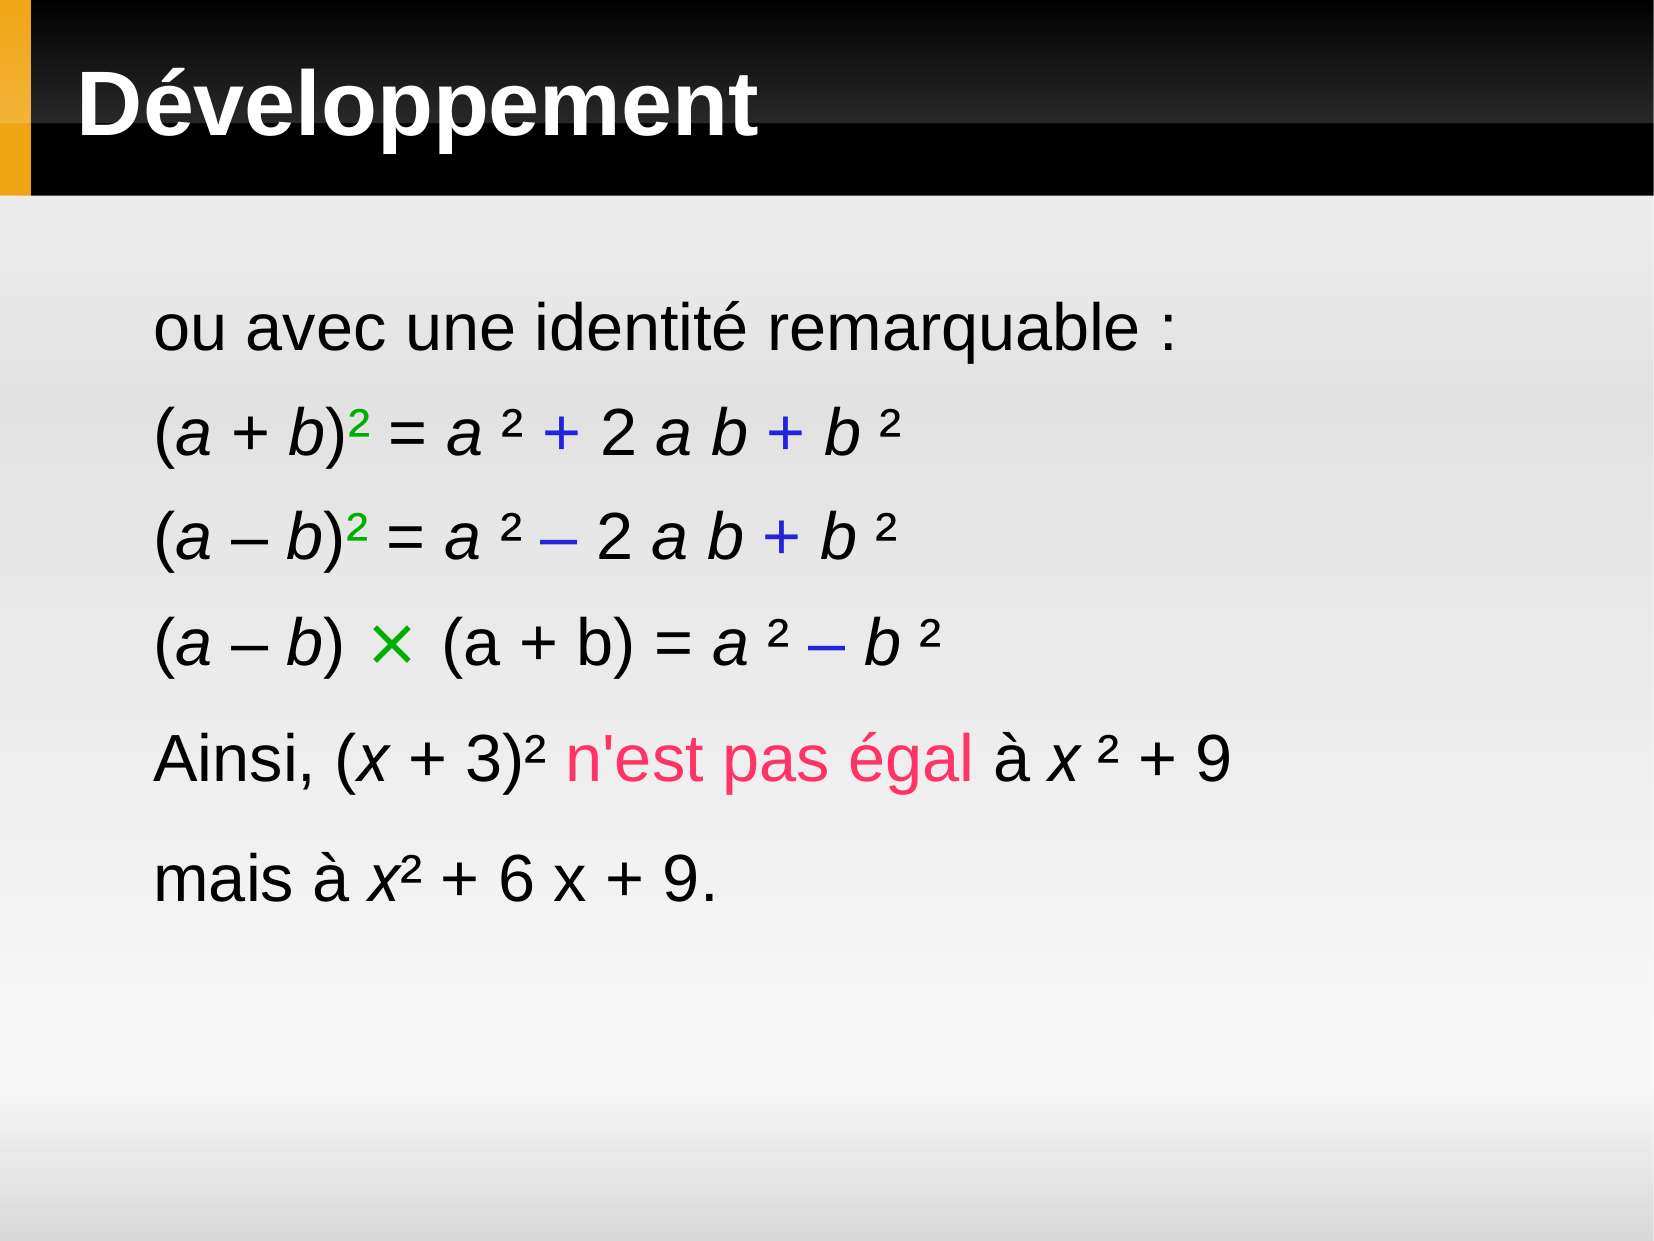

# Développement
ou avec une identité remarquable :
(a + b)² = a ² + 2 a b + b ²
(a – b)² = a ² – 2 a b + b ²
(a – b) × (a + b) = a ² – b ²
Ainsi, (x + 3)² n'est pas égal à x ² + 9
mais à x² + 6 x + 9.